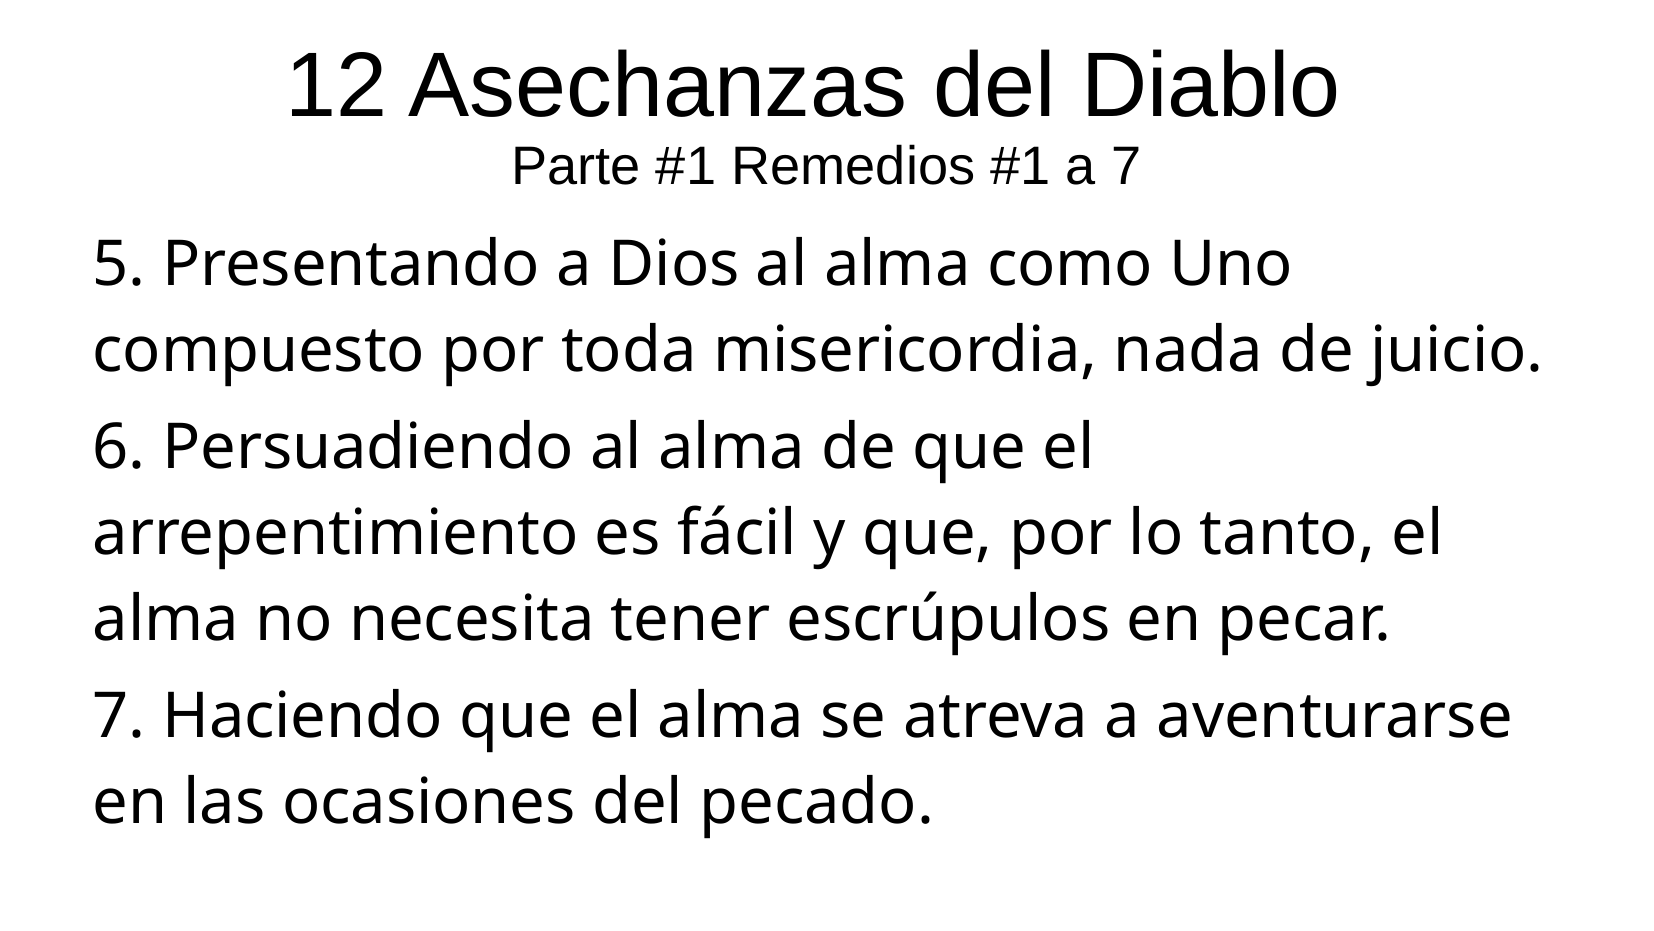

# 12 Asechanzas del Diablo Parte #1 Remedios #1 a 7
5. Presentando a Dios al alma como Uno compuesto por toda misericordia, nada de juicio.
6. Persuadiendo al alma de que el arrepentimiento es fácil y que, por lo tanto, el alma no necesita tener escrúpulos en pecar.
7. Haciendo que el alma se atreva a aventurarse en las ocasiones del pecado.